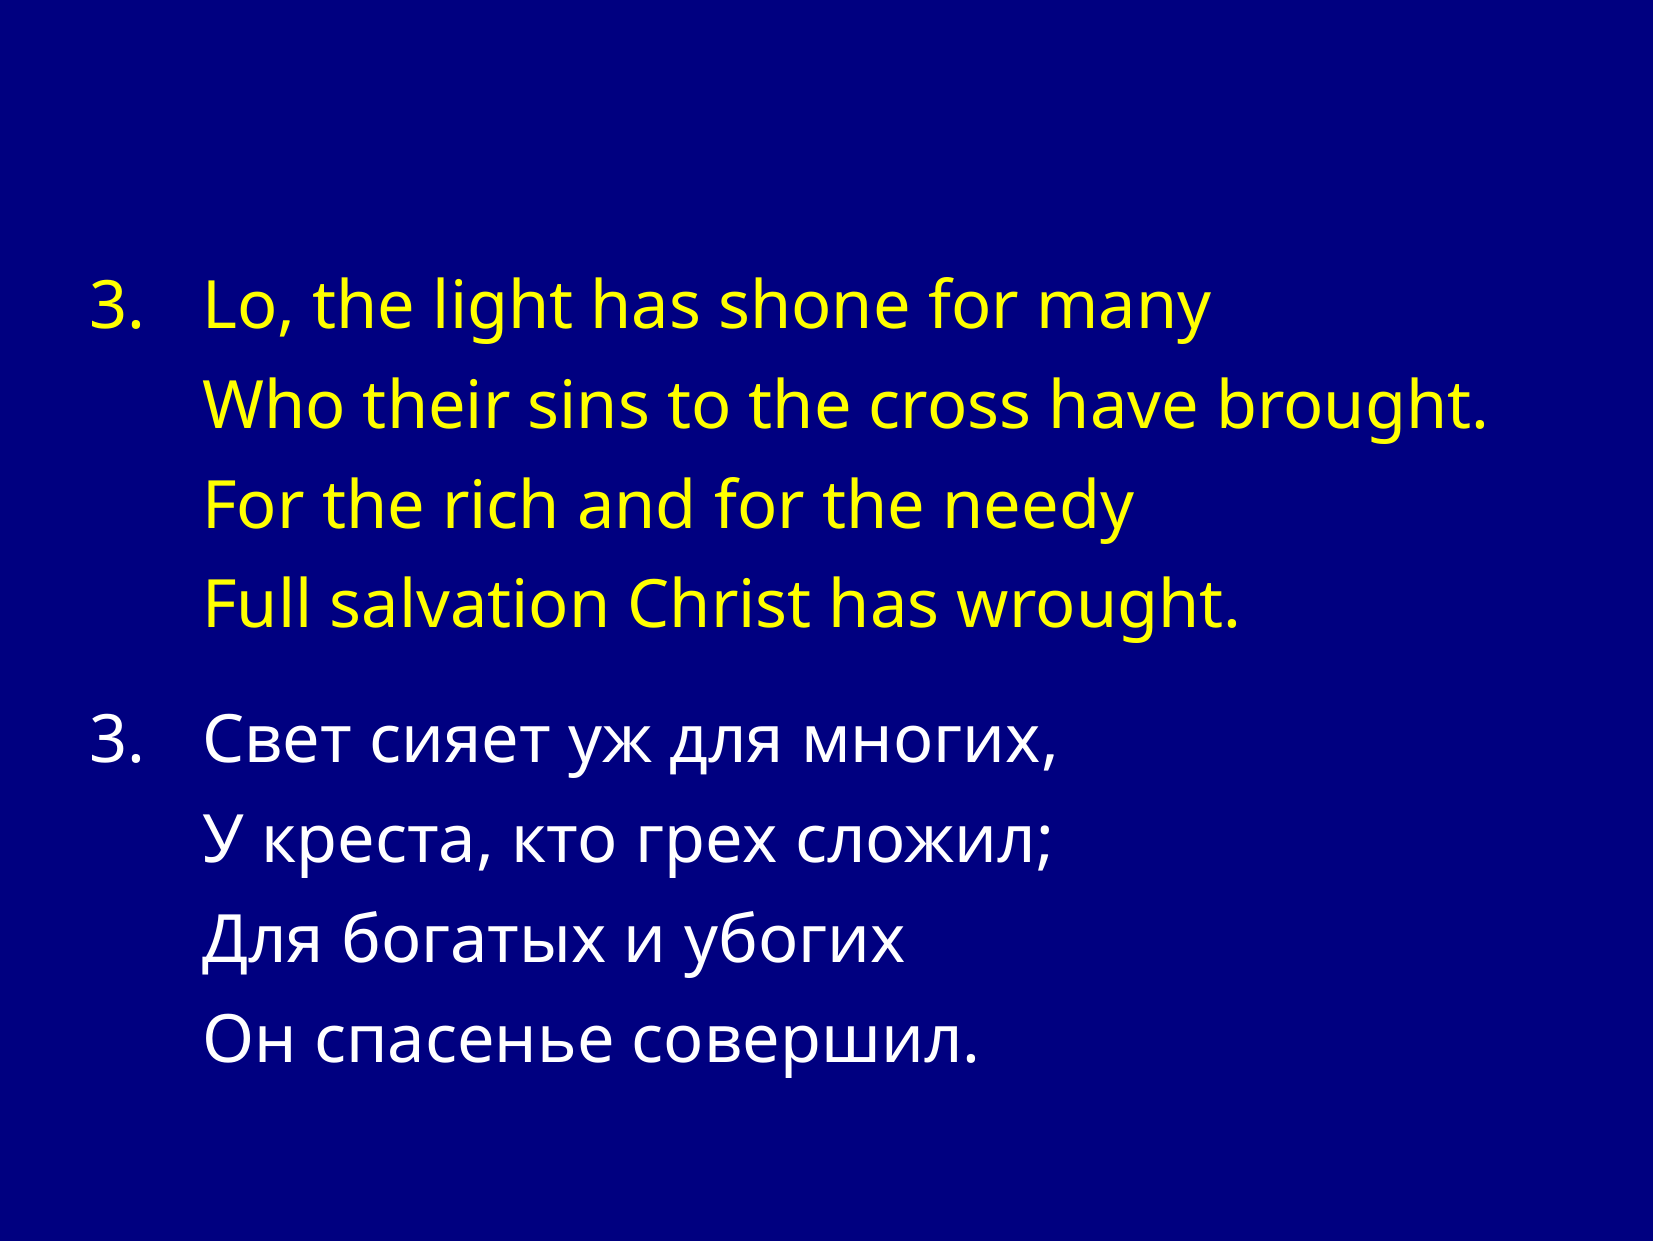

3.	Lo, the light has shone for many
	Who their sins to the cross have brought.
	For the rich and for the needy
	Full salvation Christ has wrought.
3.	Свет сияет уж для многих,
	У креста, кто грех сложил;
	Для богатых и убогих
	Он спасенье совершил.